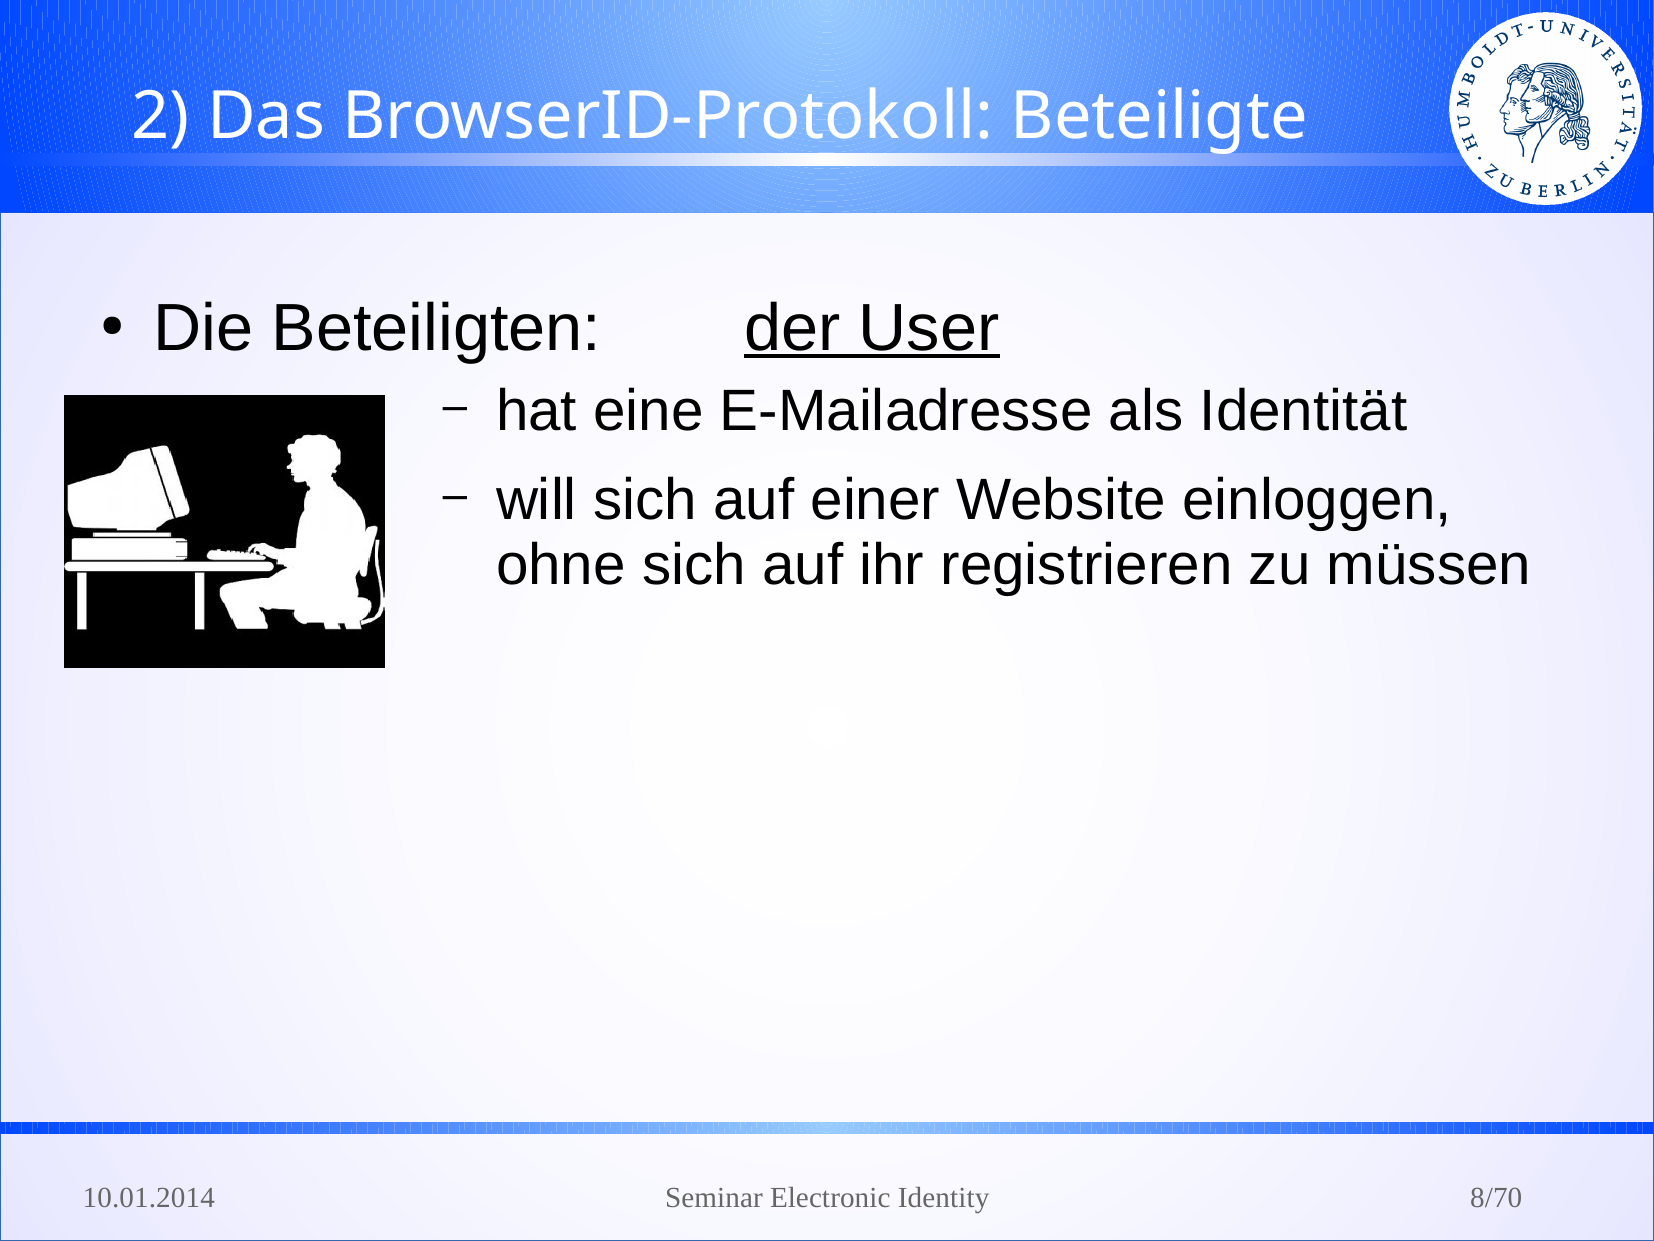

# 2) Das BrowserID-Protokoll: Beteiligte
Die Beteiligten: 		der User
hat eine E-Mailadresse als Identität
will sich auf einer Website einloggen, ohne sich auf ihr registrieren zu müssen
10.01.2014
Seminar Electronic Identity